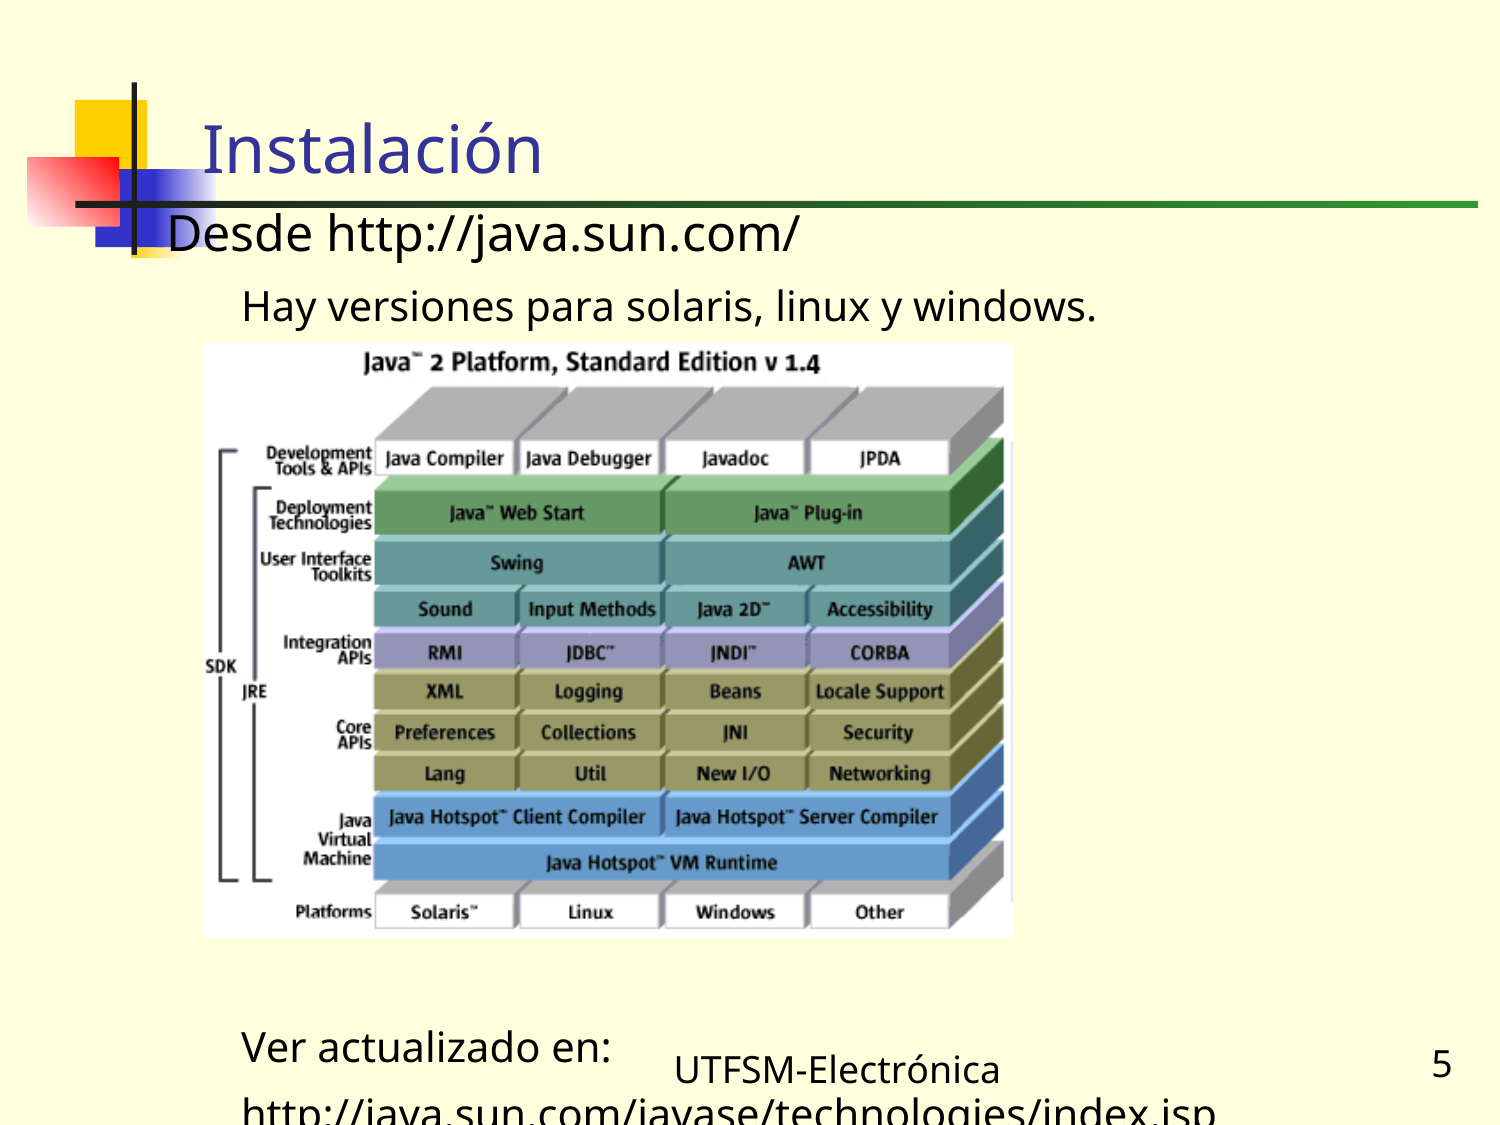

# Instalación
Desde http://java.sun.com/
Hay versiones para solaris, linux y windows.
Ver actualizado en:
http://java.sun.com/javase/technologies/index.jsp